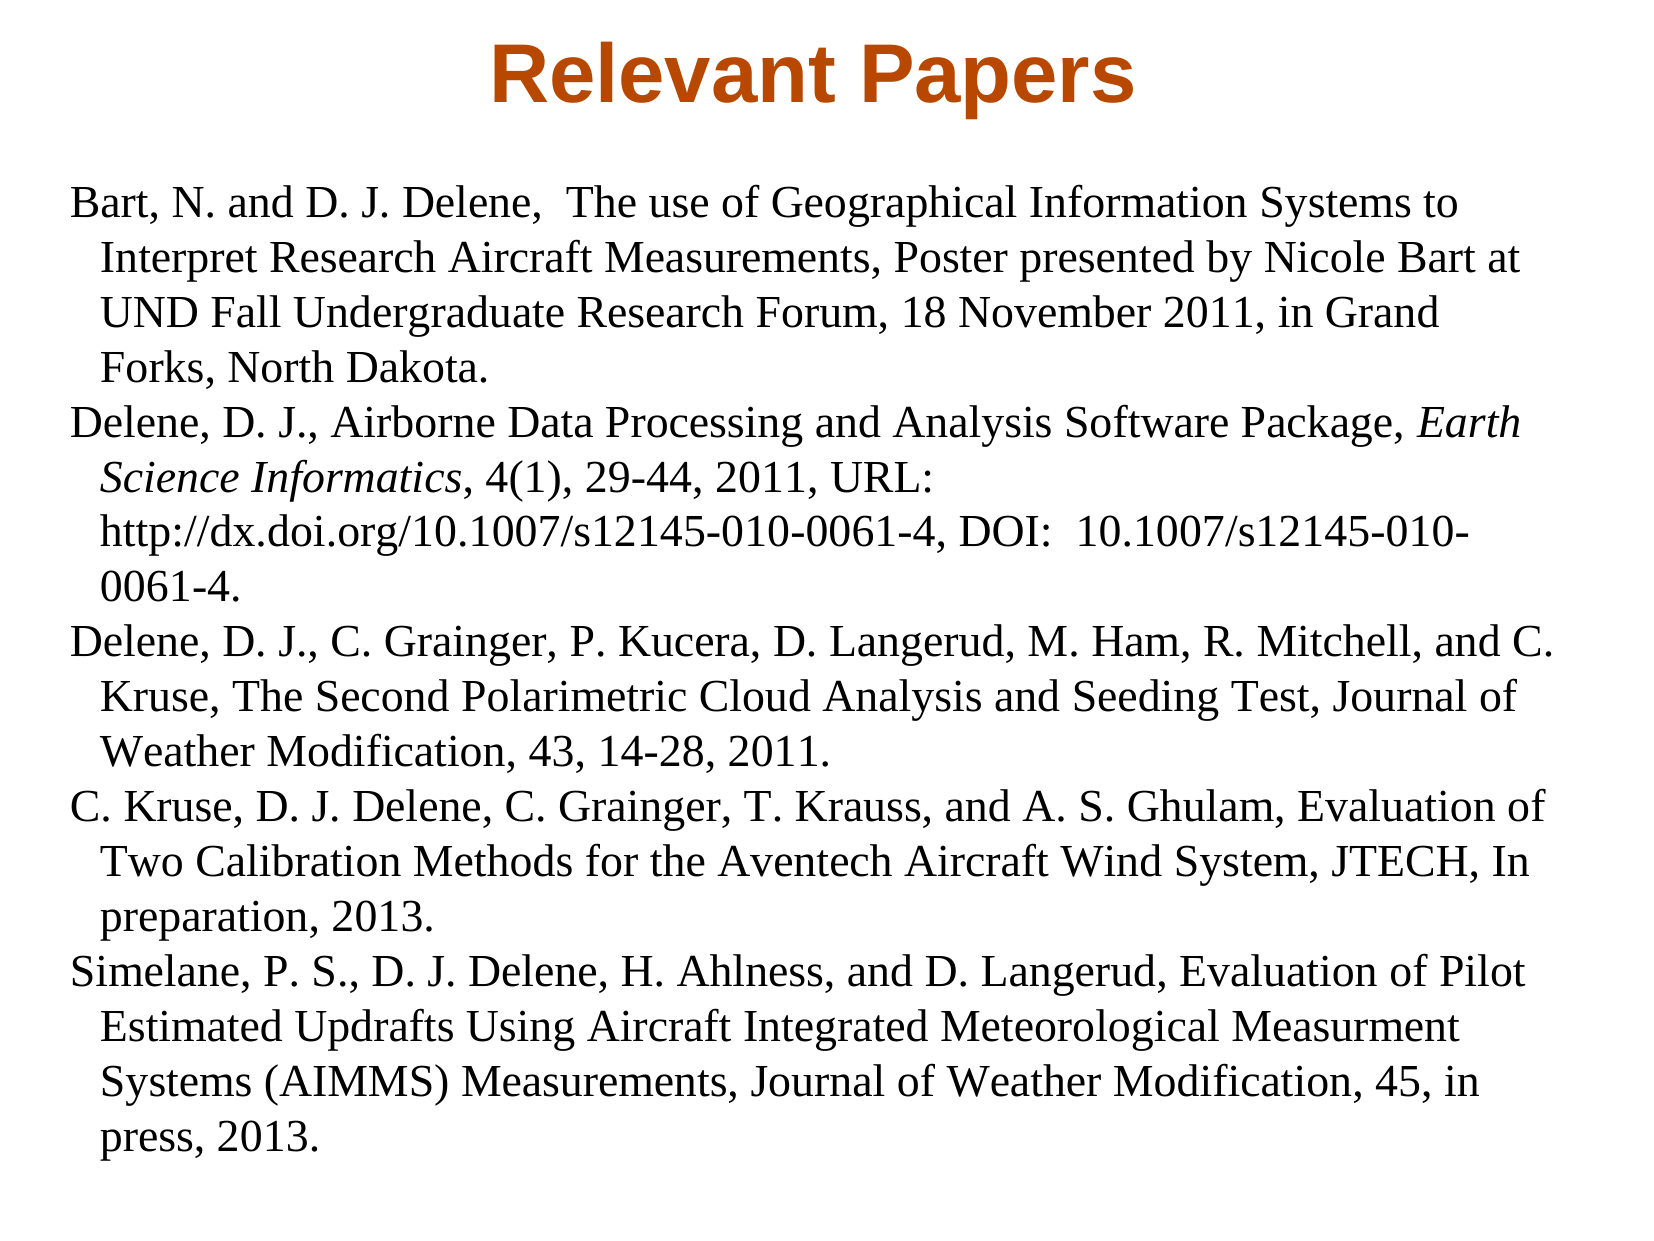

# Relevant Papers
Bart, N. and D. J. Delene,  The use of Geographical Information Systems to Interpret Research Aircraft Measurements, Poster presented by Nicole Bart at UND Fall Undergraduate Research Forum, 18 November 2011, in Grand Forks, North Dakota.
Delene, D. J., Airborne Data Processing and Analysis Software Package, Earth Science Informatics, 4(1), 29-44, 2011, URL: http://dx.doi.org/10.1007/s12145-010-0061-4, DOI: 10.1007/s12145-010-0061-4.
Delene, D. J., C. Grainger, P. Kucera, D. Langerud, M. Ham, R. Mitchell, and C. Kruse, The Second Polarimetric Cloud Analysis and Seeding Test, Journal of Weather Modification, 43, 14-28, 2011.
C. Kruse, D. J. Delene, C. Grainger, T. Krauss, and A. S. Ghulam, Evaluation of Two Calibration Methods for the Aventech Aircraft Wind System, JTECH, In preparation, 2013.
Simelane, P. S., D. J. Delene, H. Ahlness, and D. Langerud, Evaluation of Pilot Estimated Updrafts Using Aircraft Integrated Meteorological Measurment Systems (AIMMS) Measurements, Journal of Weather Modification, 45, in press, 2013.